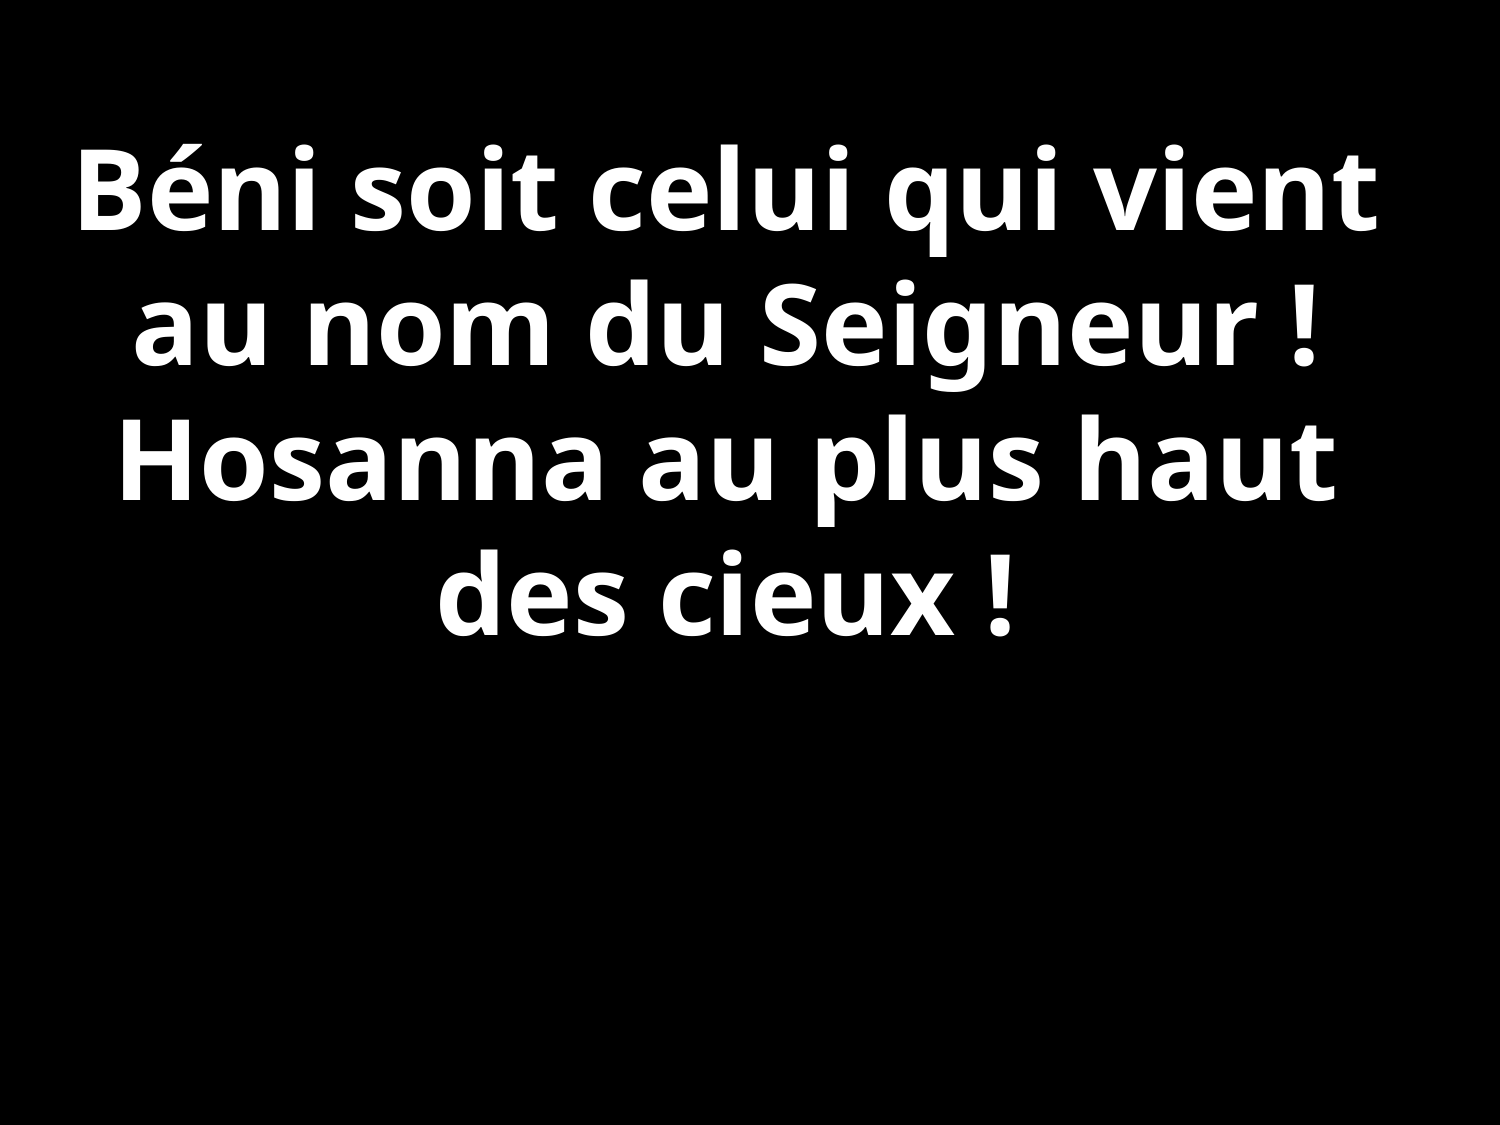

Béni soit celui qui vient au nom du Seigneur !
Hosanna au plus haut des cieux !